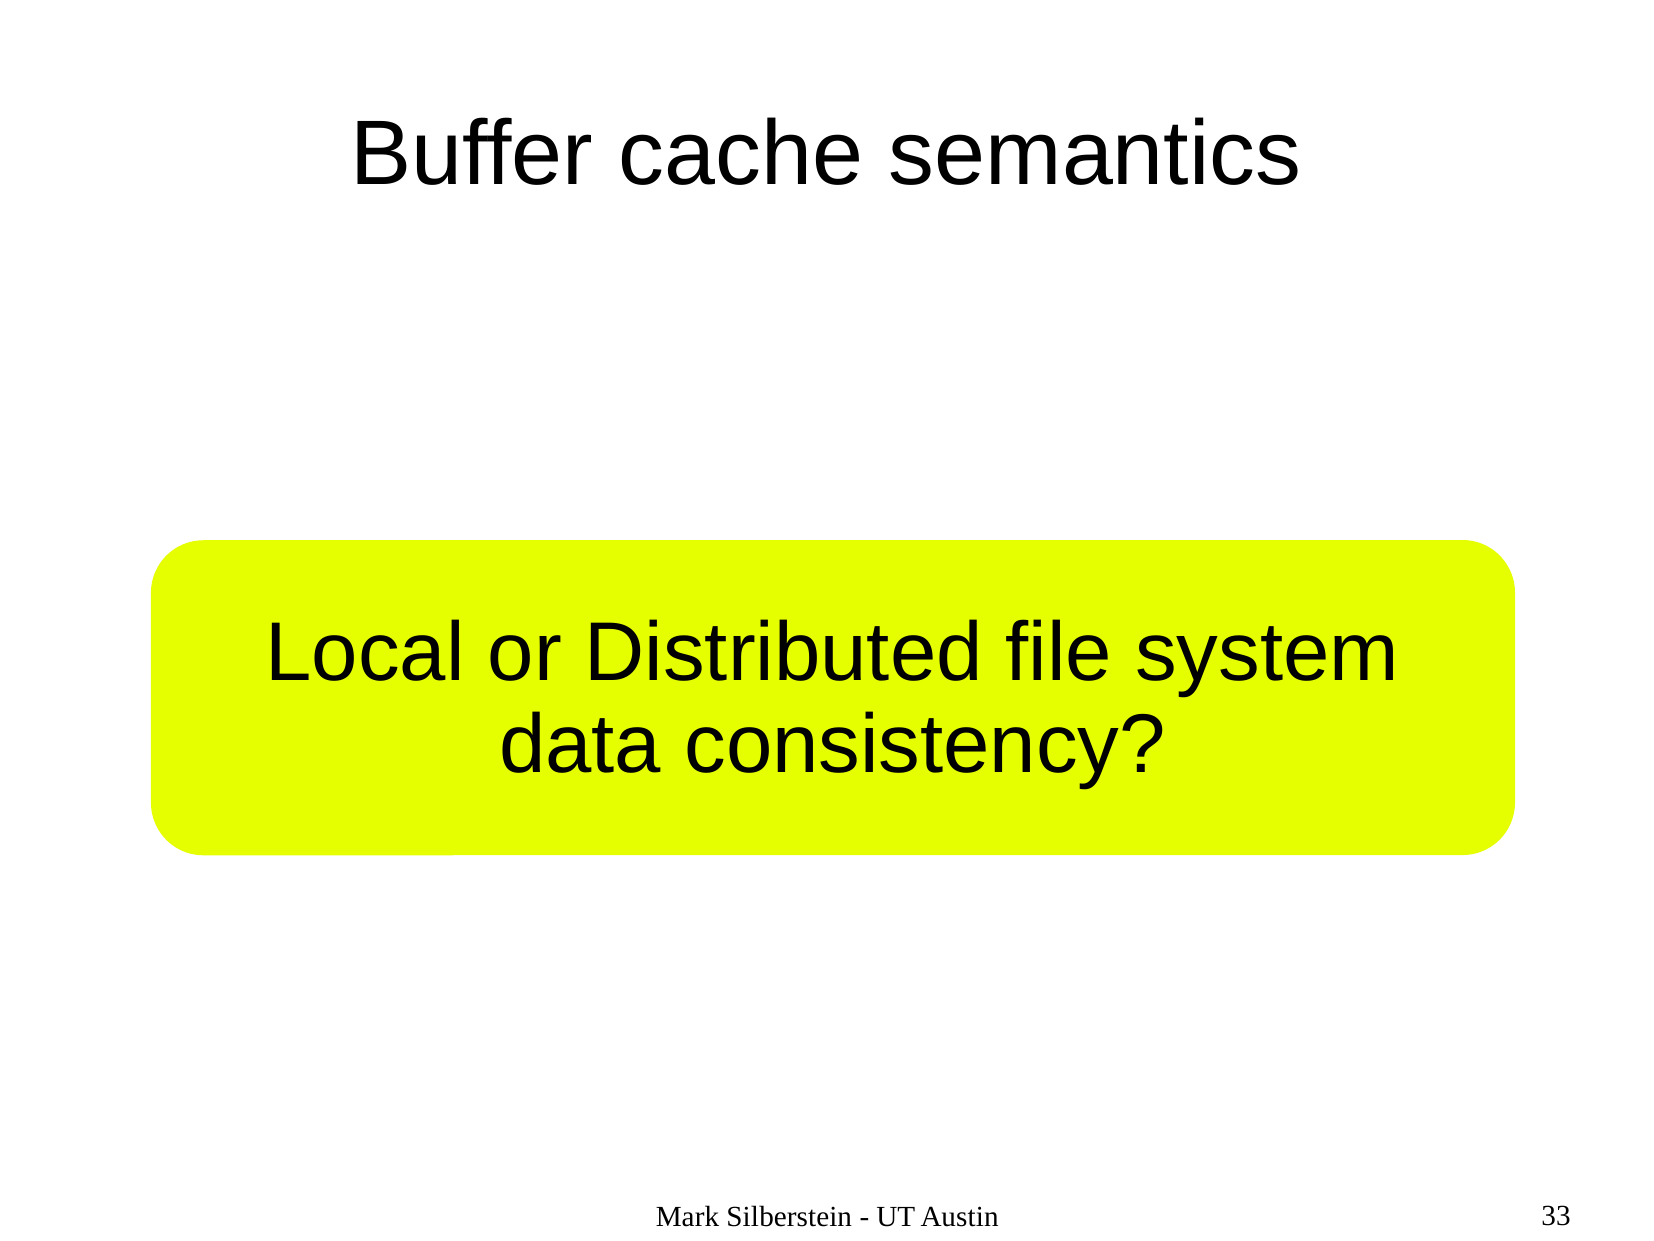

# Buffer cache semantics
Local or Distributed file system
data consistency?
33
Mark Silberstein - UT Austin